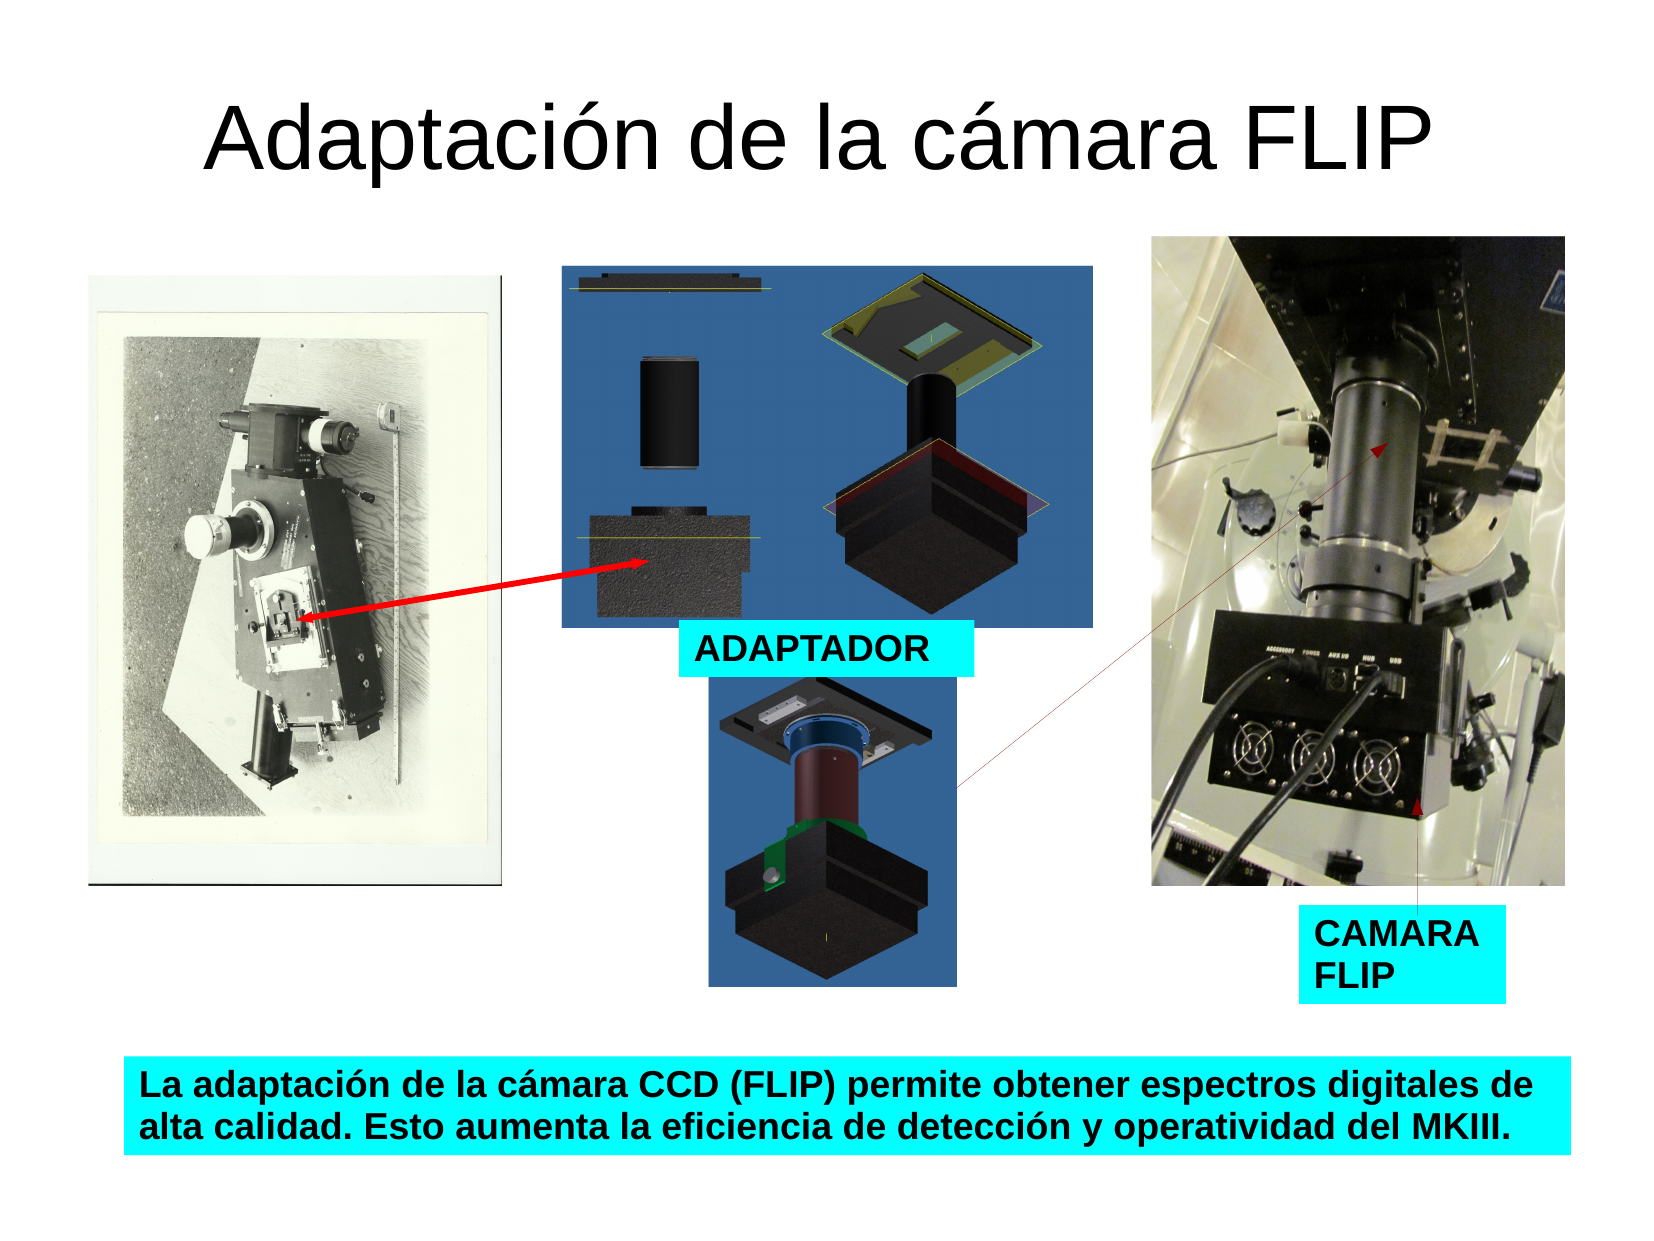

# Adaptación de la cámara FLIP
ADAPTADOR
CAMARA FLIP
La adaptación de la cámara CCD (FLIP) permite obtener espectros digitales de alta calidad. Esto aumenta la eficiencia de detección y operatividad del MKIII.